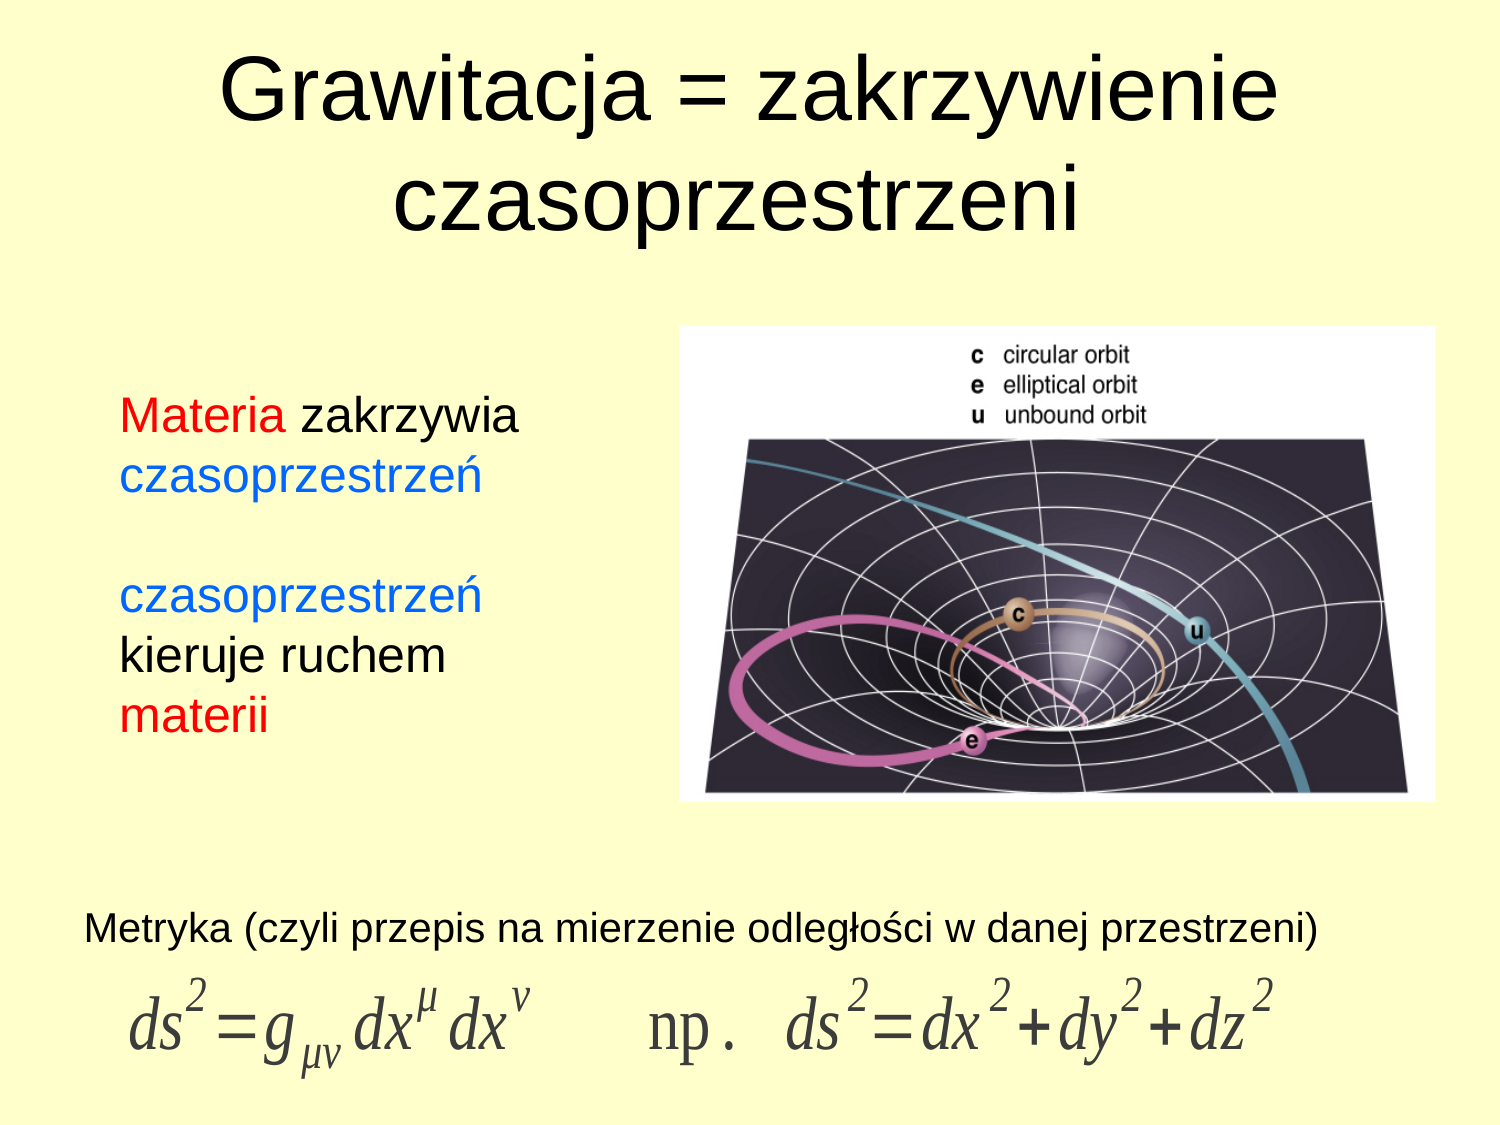

# Grawitacja = zakrzywienie czasoprzestrzeni
Materia zakrzywia
czasoprzestrzeń
czasoprzestrzeń
kieruje ruchem
materii
Metryka (czyli przepis na mierzenie odległości w danej przestrzeni)